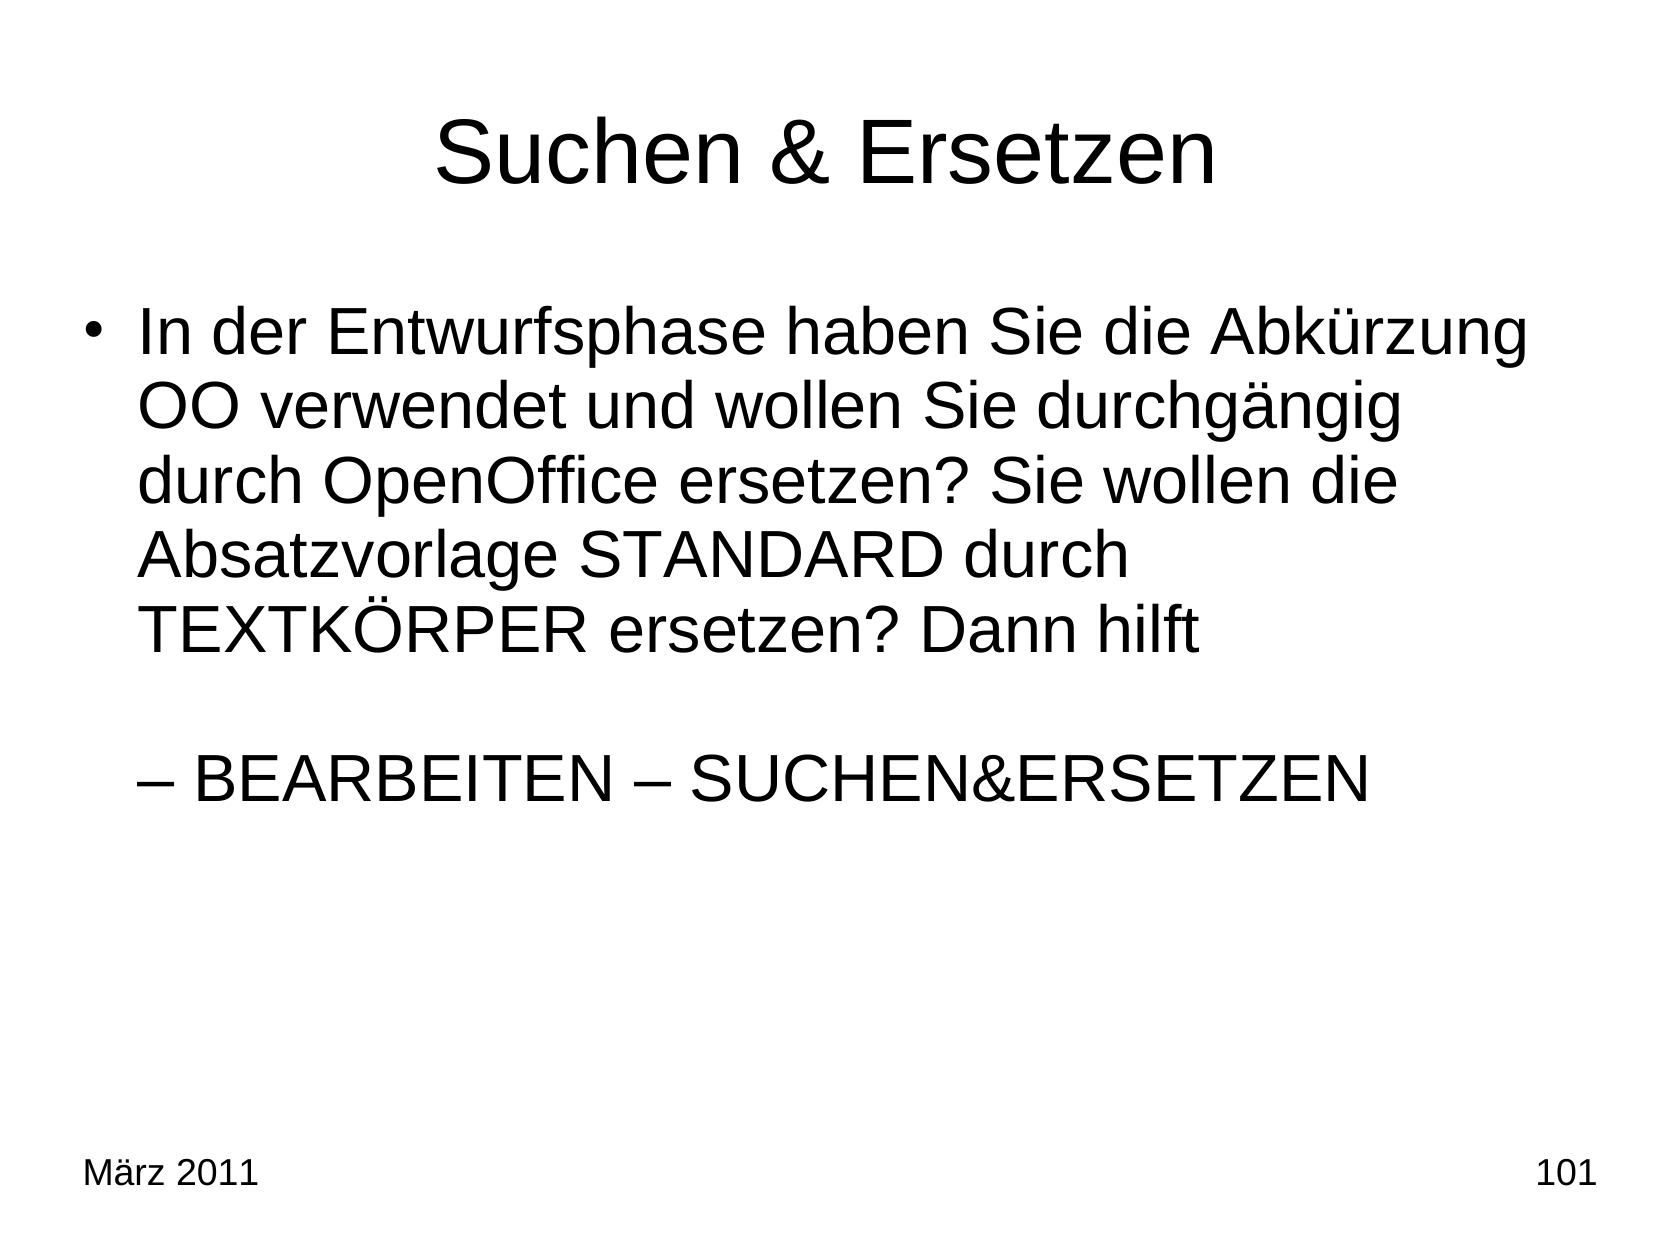

# Suchen & Ersetzen
In der Entwurfsphase haben Sie die Abkürzung OO verwendet und wollen Sie durchgängig durch OpenOffice ersetzen? Sie wollen die Absatzvorlage STANDARD durch TEXTKÖRPER ersetzen? Dann hilft
– BEARBEITEN – SUCHEN&ERSETZEN
März 2011
101